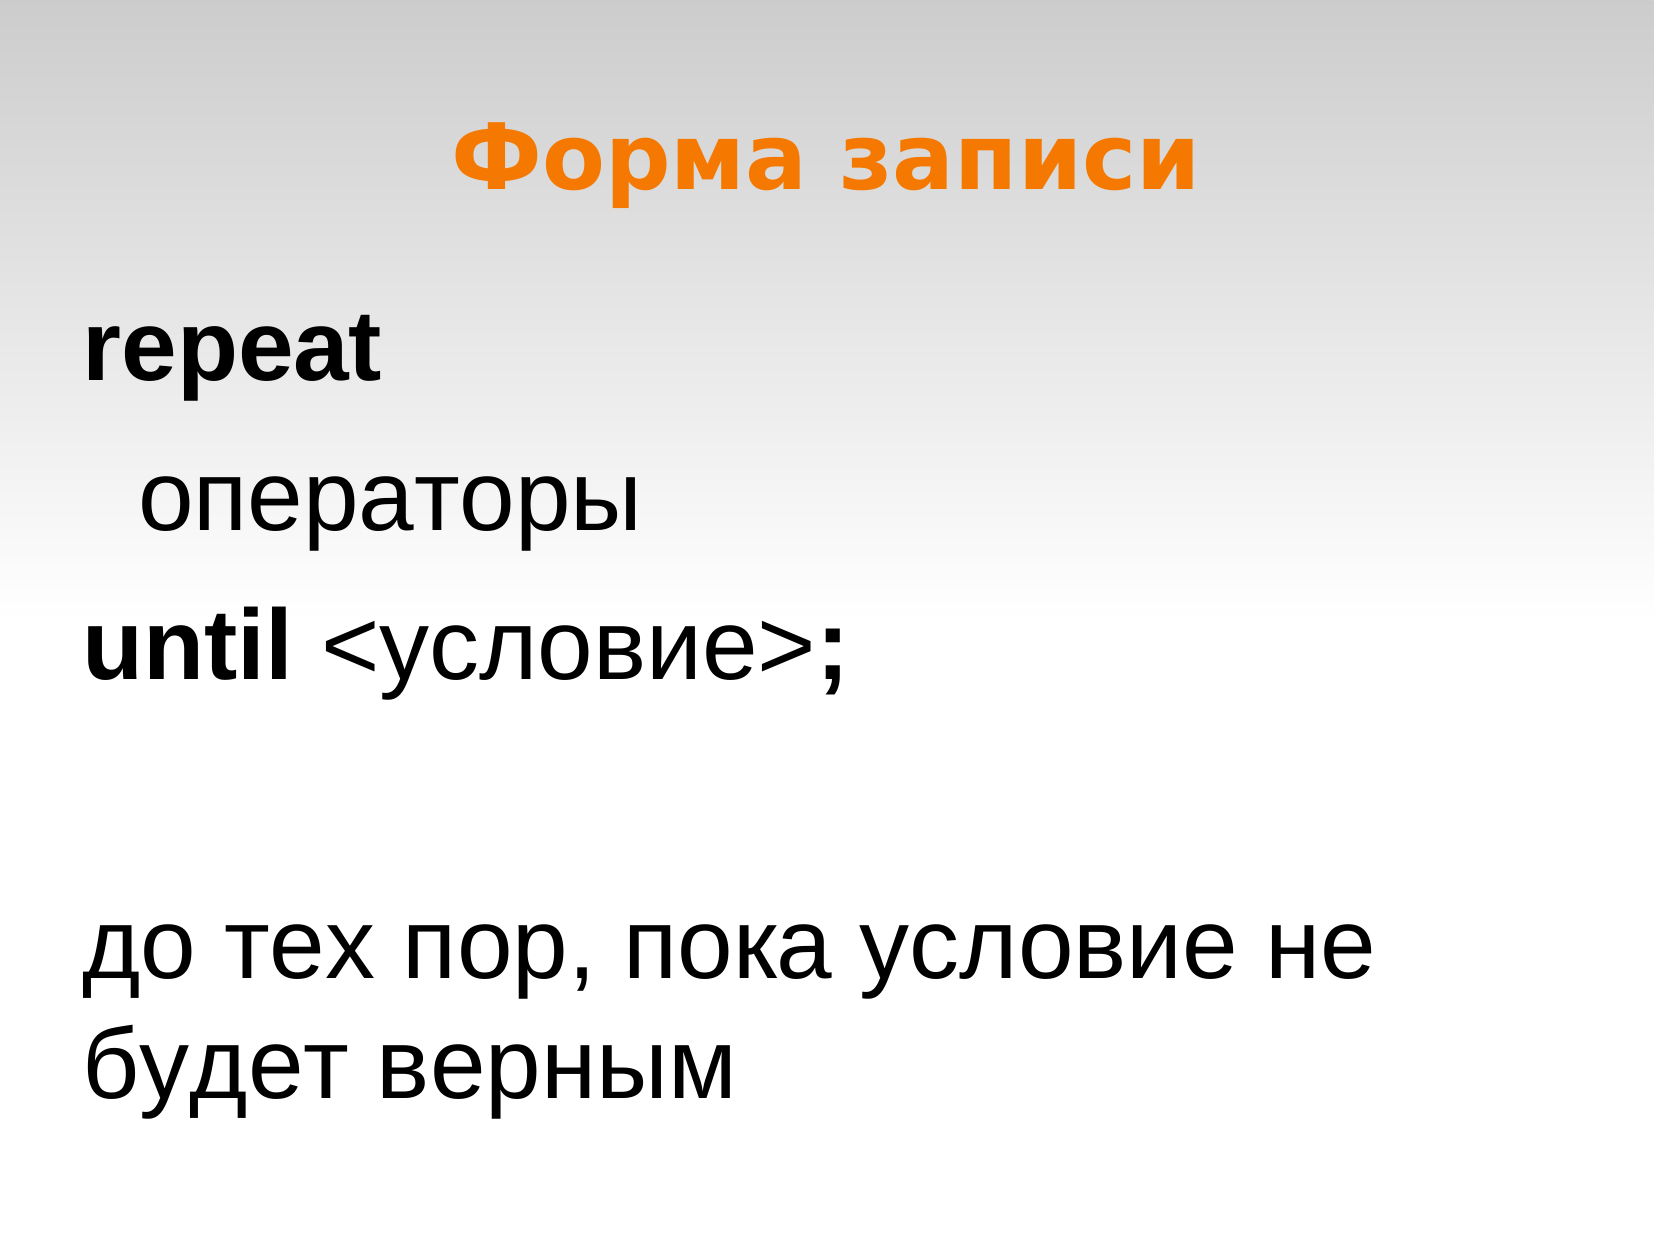

# Форма записи
repeat
 операторы
until <условие>;
до тех пор, пока условие не будет верным